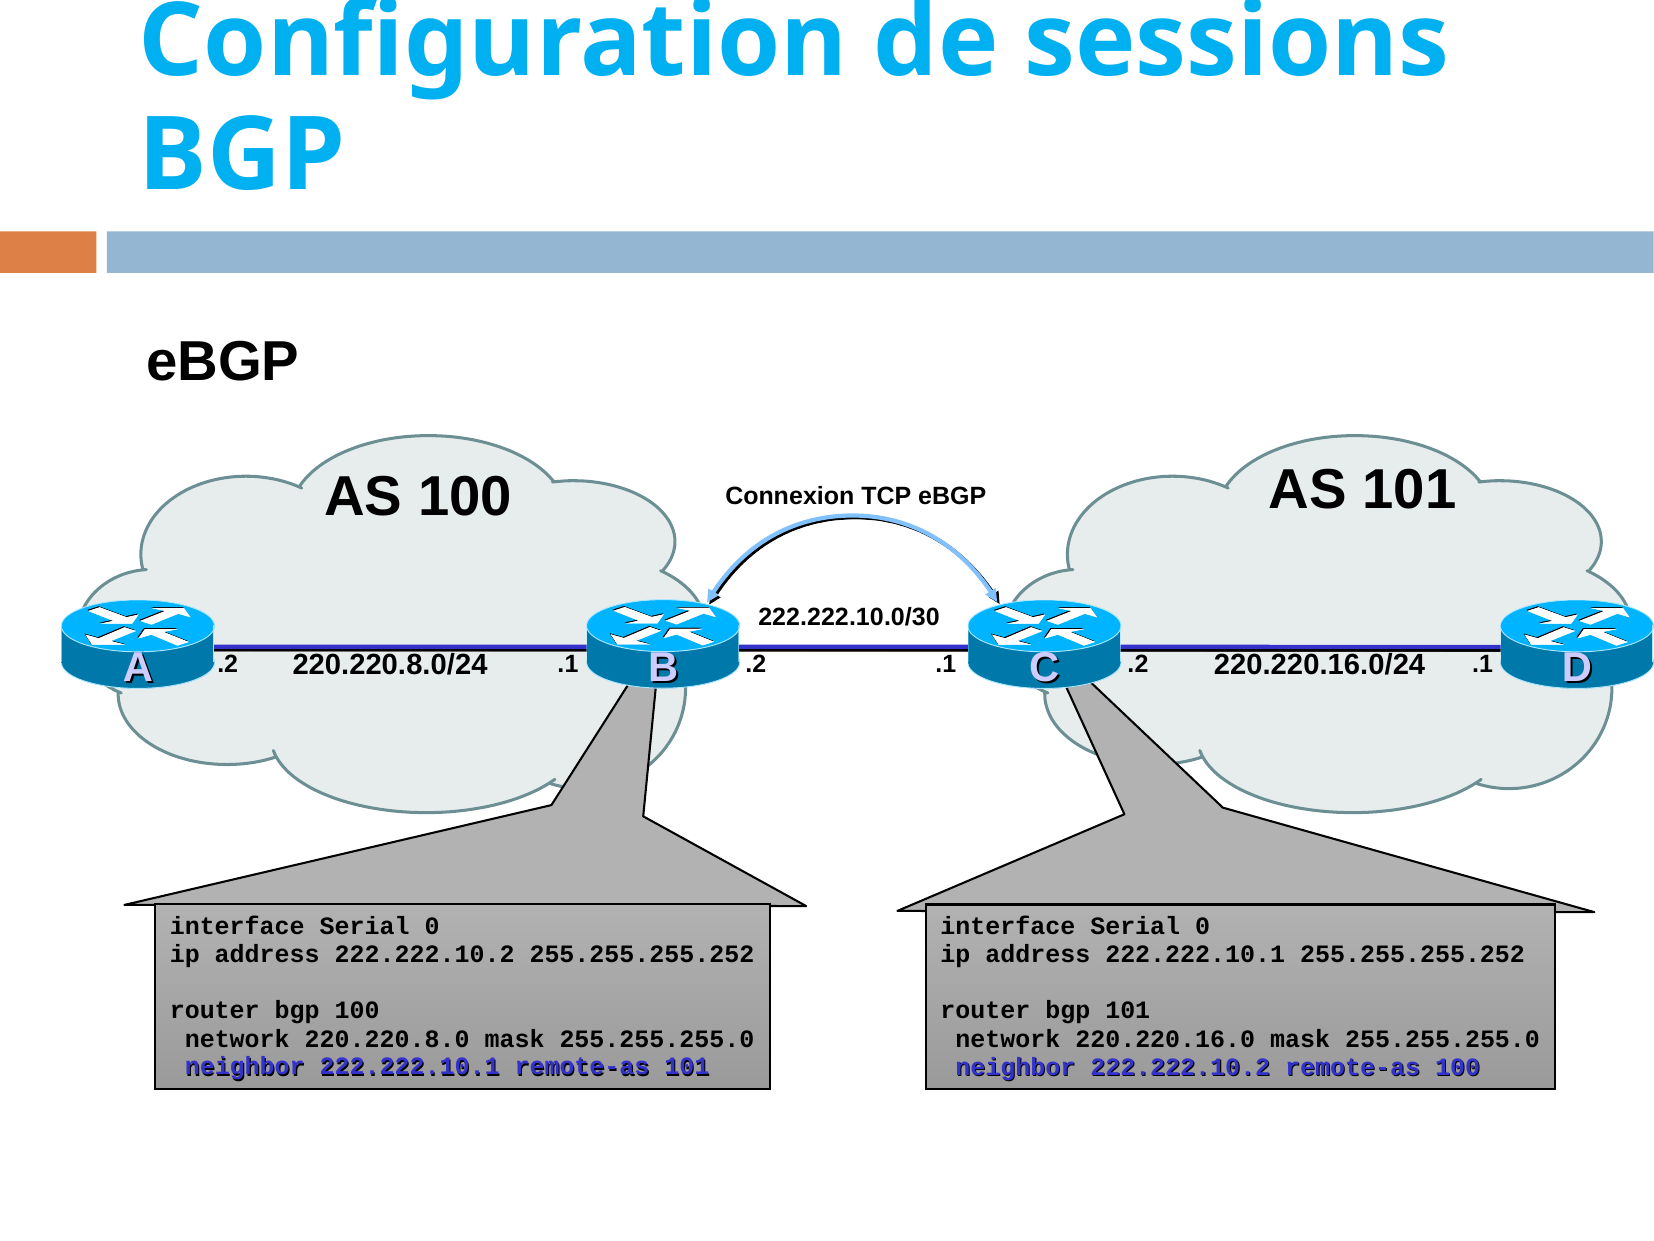

# Configuration de sessions BGP
eBGP
AS 101
AS 100
Connexion TCP eBGP
222.222.10.0/30
B
A
C
D
interface Serial 0
ip address 222.222.10.2 255.255.255.252
router bgp 100
 network 220.220.8.0 mask 255.255.255.0
 neighbor 222.222.10.1 remote-as 101
interface Serial 0
ip address 222.222.10.1 255.255.255.252
router bgp 101
 network 220.220.16.0 mask 255.255.255.0
 neighbor 222.222.10.2 remote-as 100
220.220.8.0/24
220.220.16.0/24
.2
.1
.2
.1
.2
.1